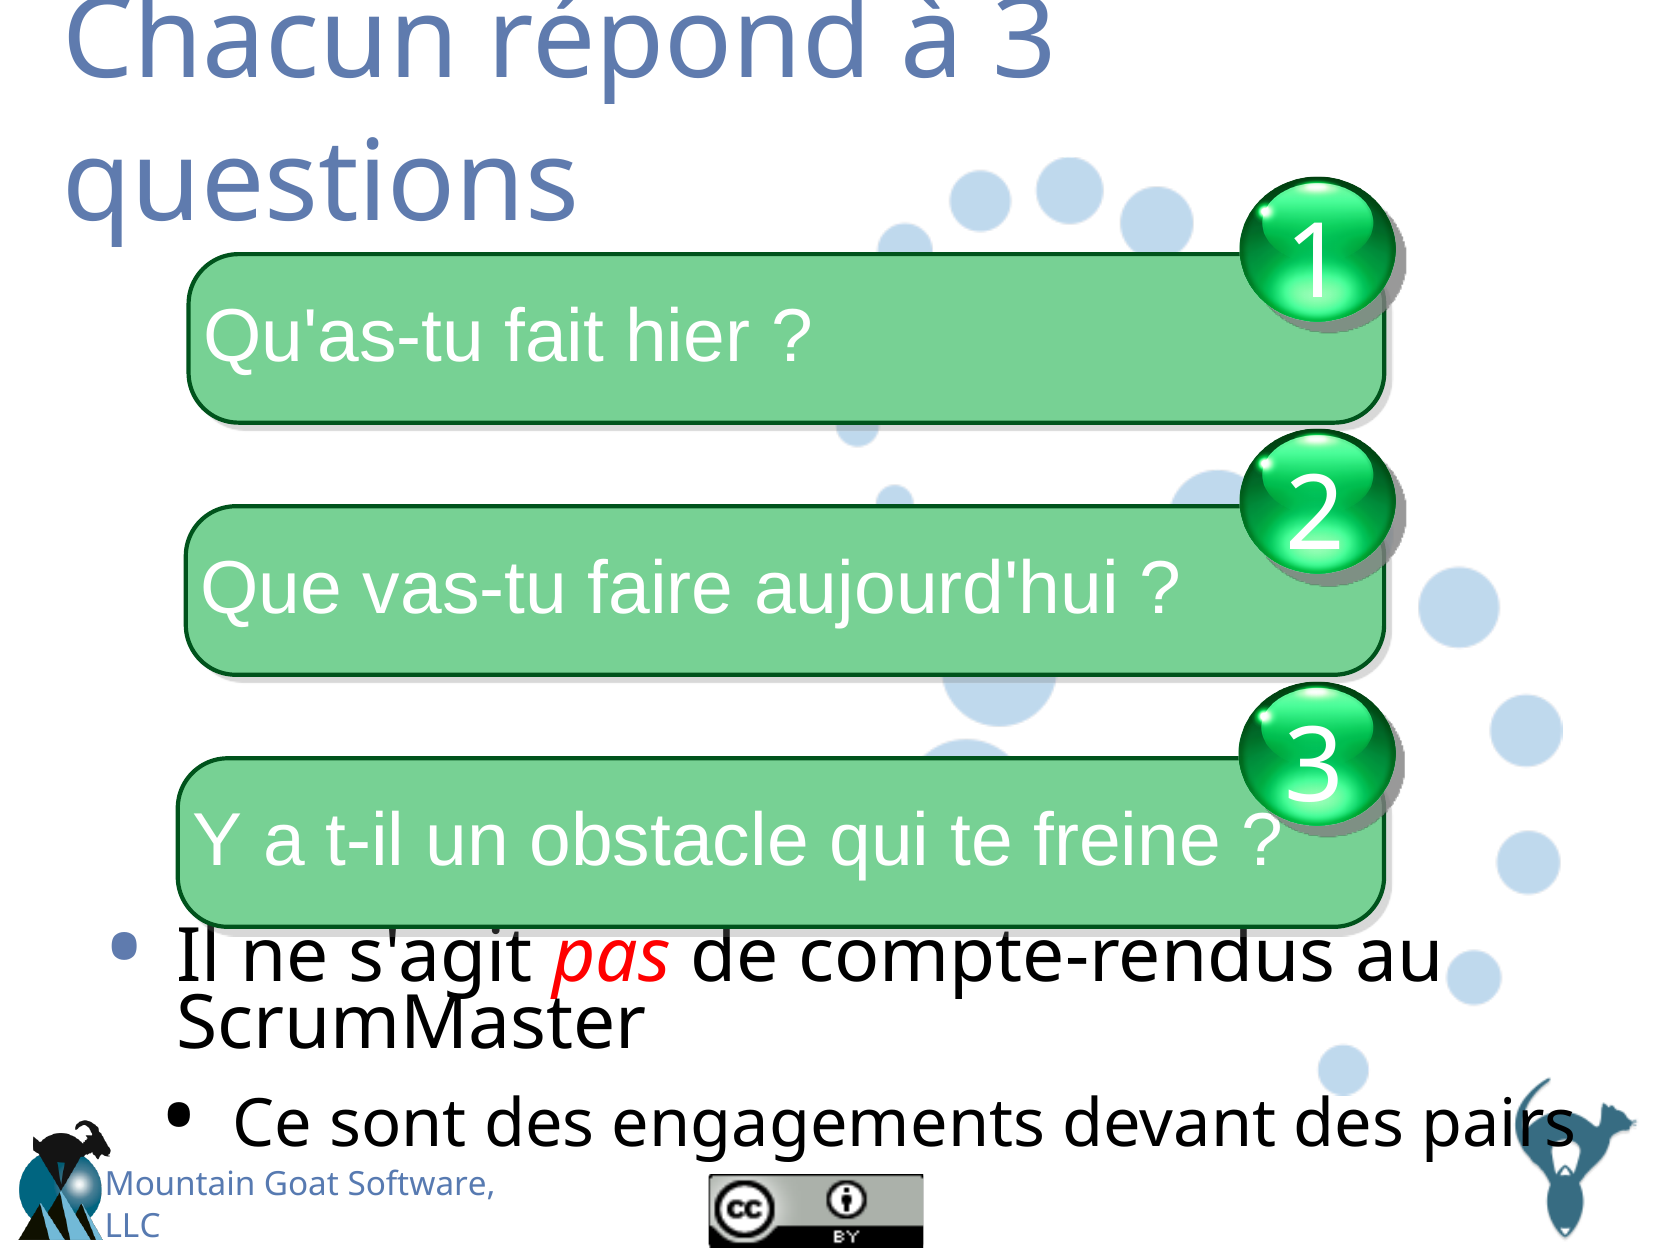

# Chacun répond à 3 questions
1
Qu'as-tu fait hier ?
2
Que vas-tu faire aujourd'hui ?
3
Y a t-il un obstacle qui te freine ?
Il ne s'agit pas de compte-rendus au ScrumMaster
Ce sont des engagements devant des pairs